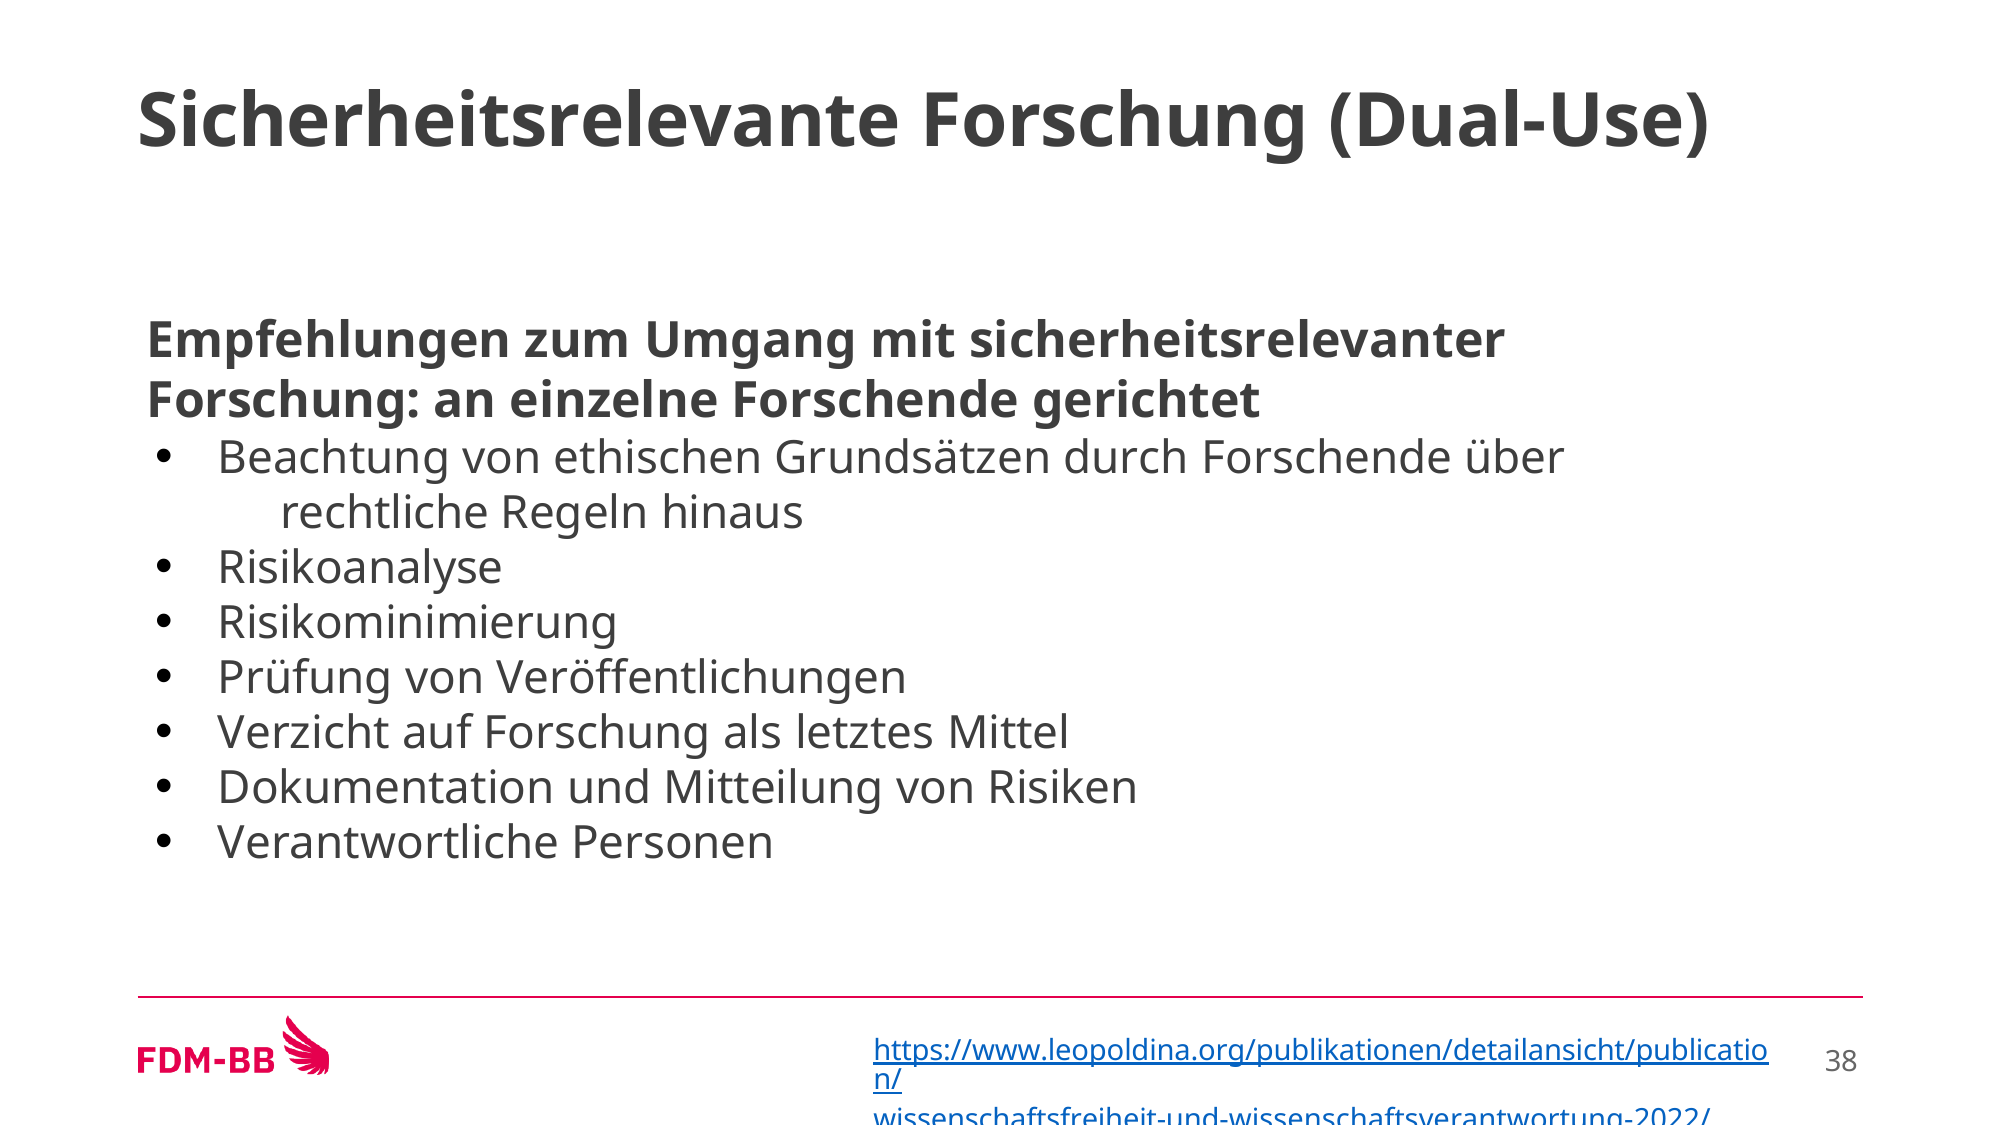

# Sicherheitsrelevante Forschung (Dual-Use)
Empfehlungen zum Umgang mit sicherheitsrelevanter Forschung: an einzelne Forschende gerichtet
Beachtung von ethischen Grundsätzen durch Forschende über rechtliche Regeln hinaus
Risikoanalyse
Risikominimierung
Prüfung von Veröffentlichungen
Verzicht auf Forschung als letztes Mittel
Dokumentation und Mitteilung von Risiken
Verantwortliche Personen
https://www.leopoldina.org/publikationen/detailansicht/publication/
wissenschaftsfreiheit-und-wissenschaftsverantwortung-2022/
38